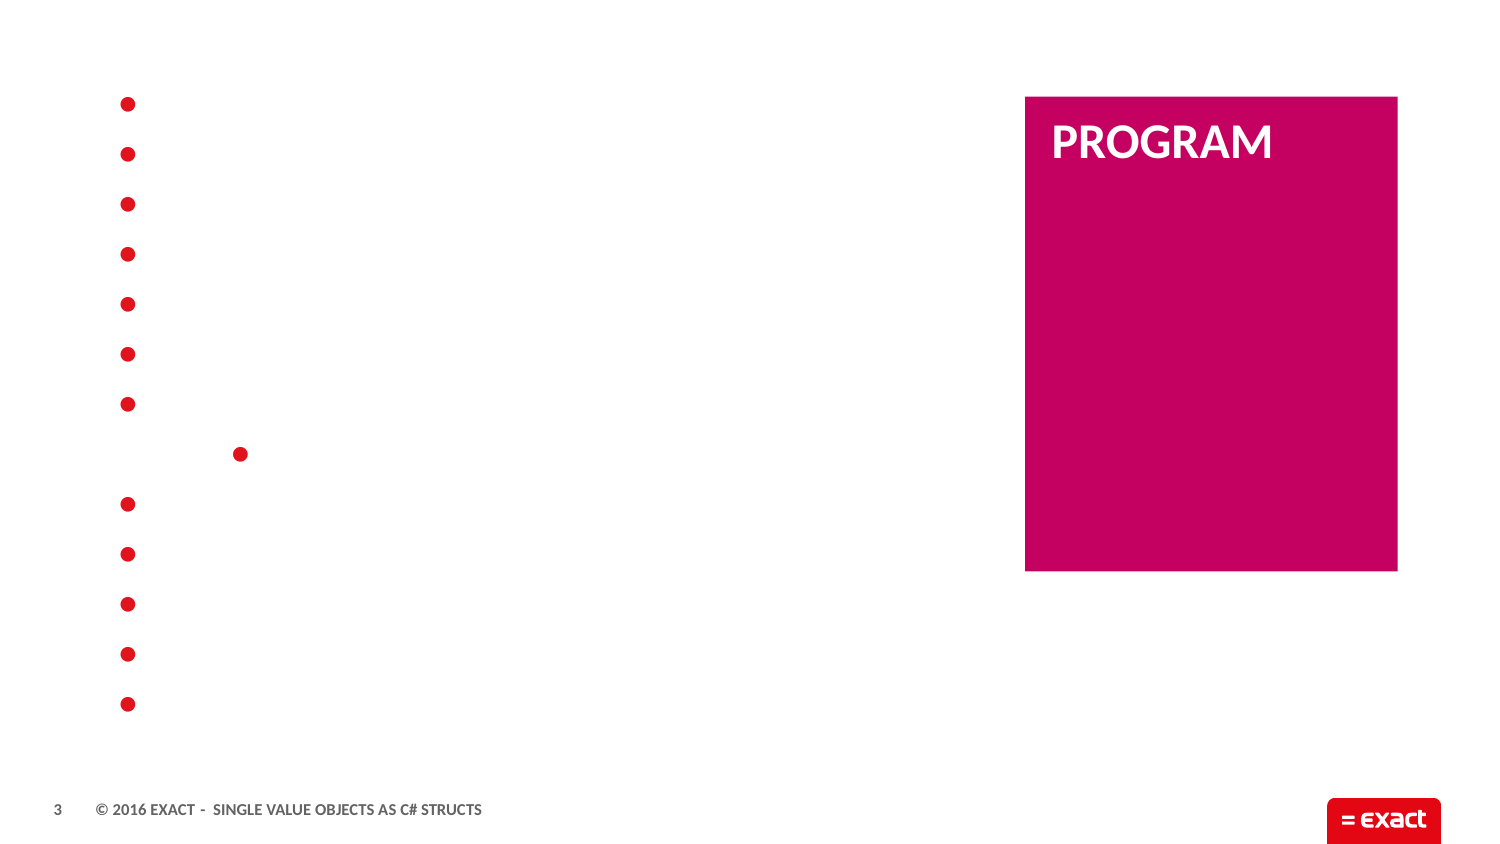

#
Structs in C#
DDD in short
Single Value Objects
Design choices
Qowaiv
Demo
Questions
Program
- Single Value Objects as C# structs